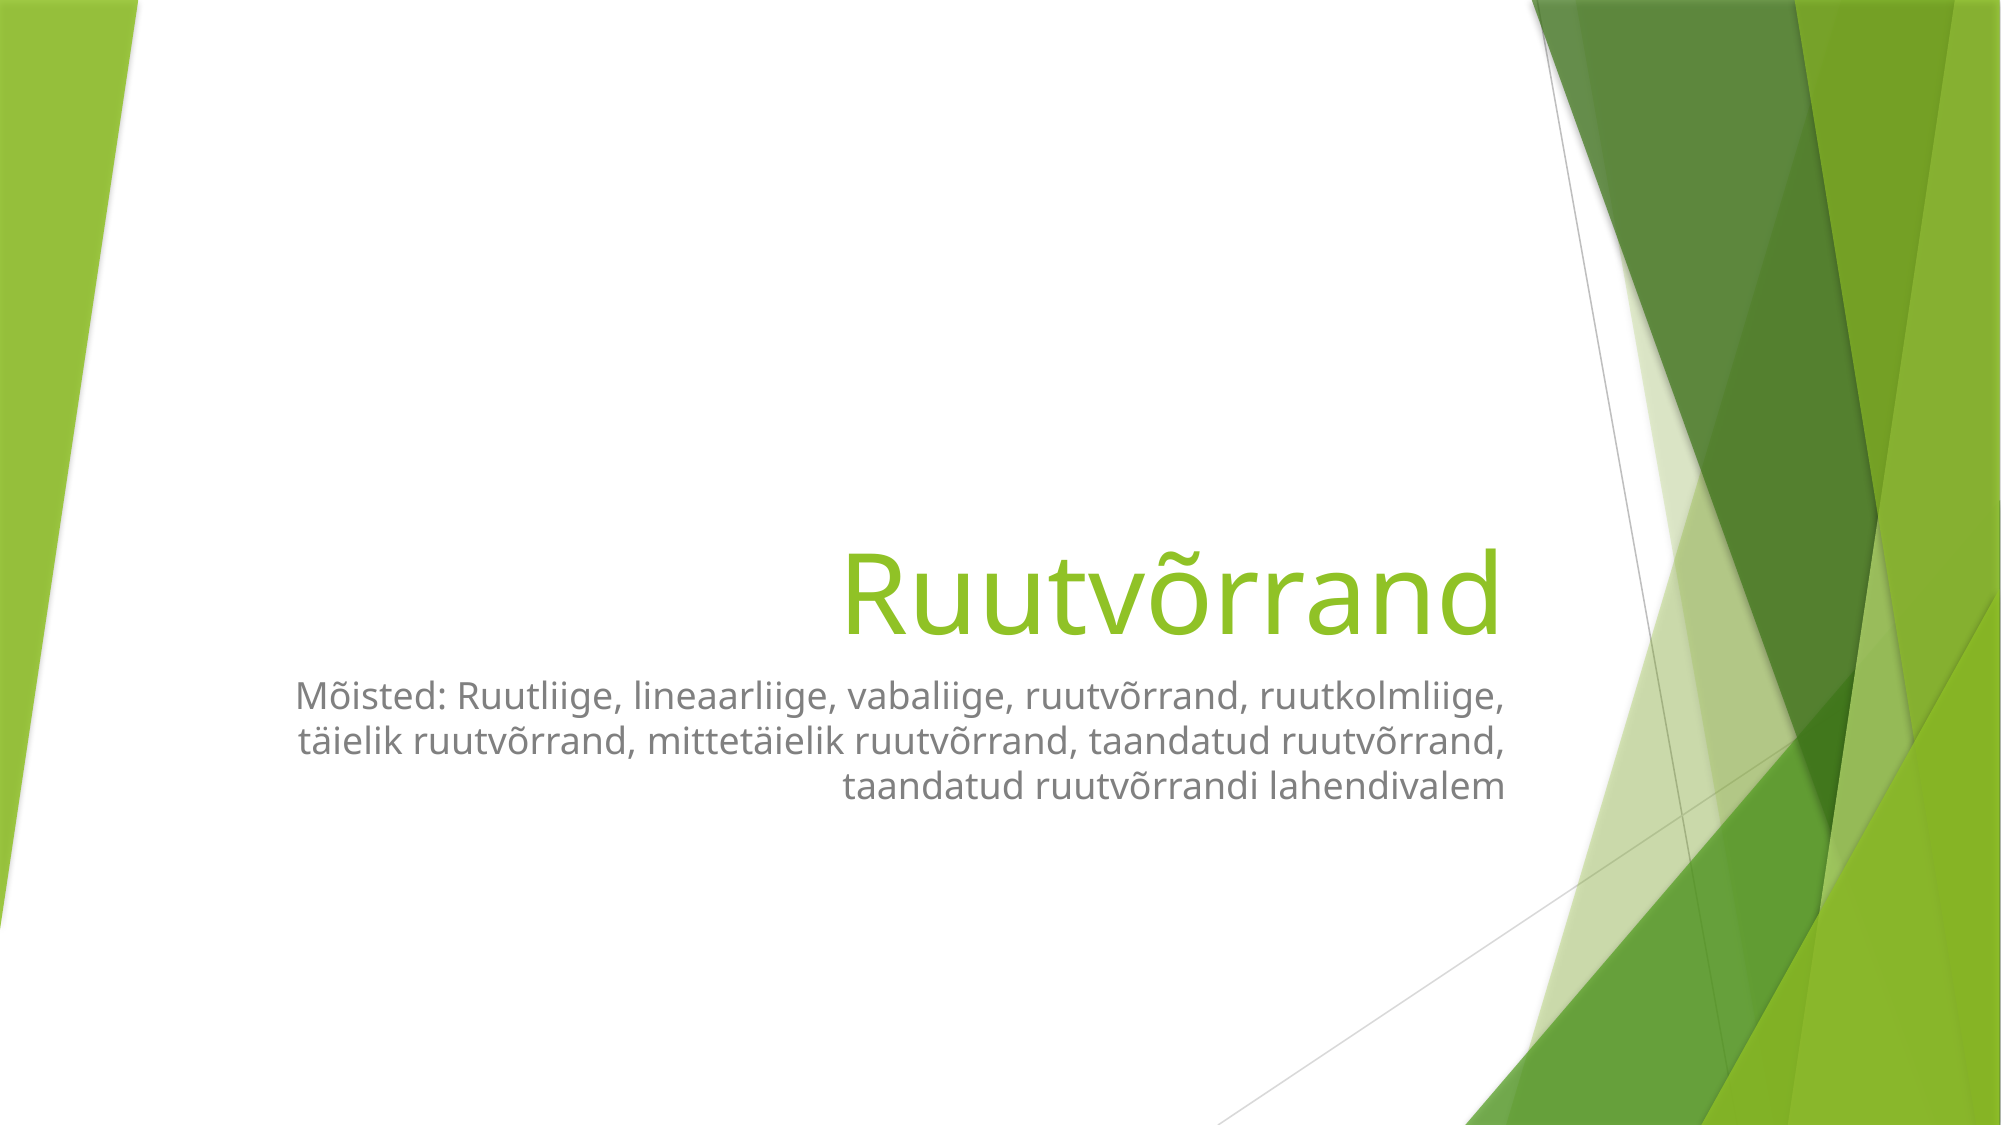

# Ruutvõrrand
Mõisted: Ruutliige, lineaarliige, vabaliige, ruutvõrrand, ruutkolmliige, täielik ruutvõrrand, mittetäielik ruutvõrrand, taandatud ruutvõrrand, taandatud ruutvõrrandi lahendivalem